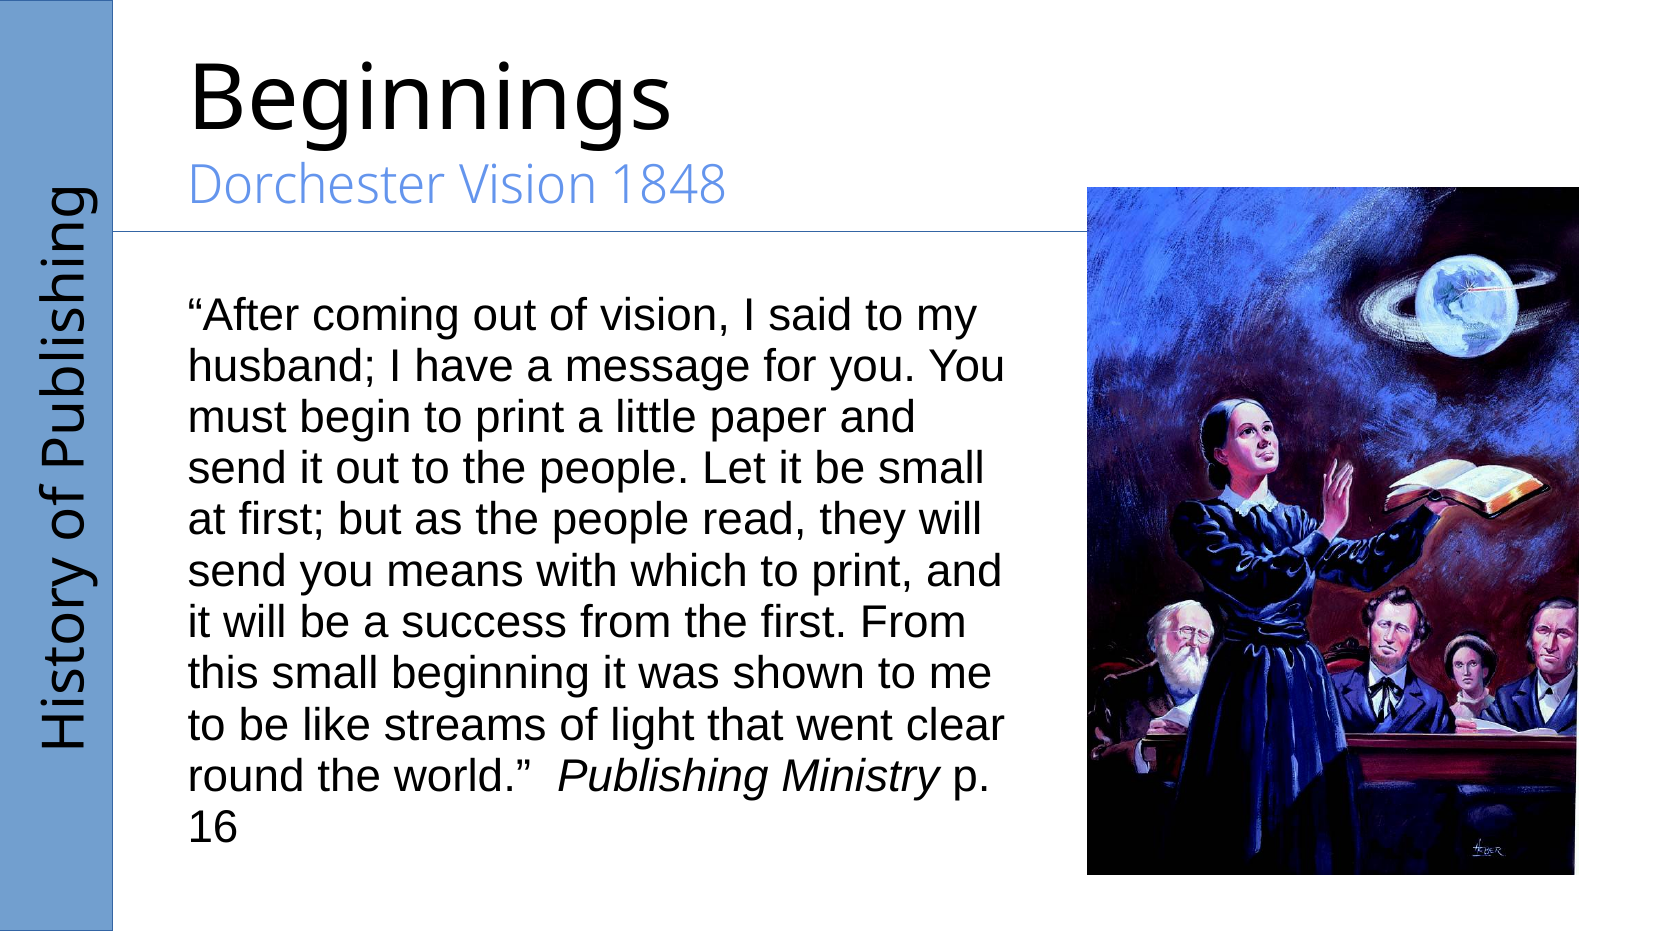

# Beginnings
Dorchester Vision 1848
“After coming out of vision, I said to my husband; I have a message for you. You must begin to print a little paper and send it out to the people. Let it be small at first; but as the people read, they will send you means with which to print, and it will be a success from the first. From this small beginning it was shown to me to be like streams of light that went clear round the world.” Publishing Ministry p. 16
History of Publishing